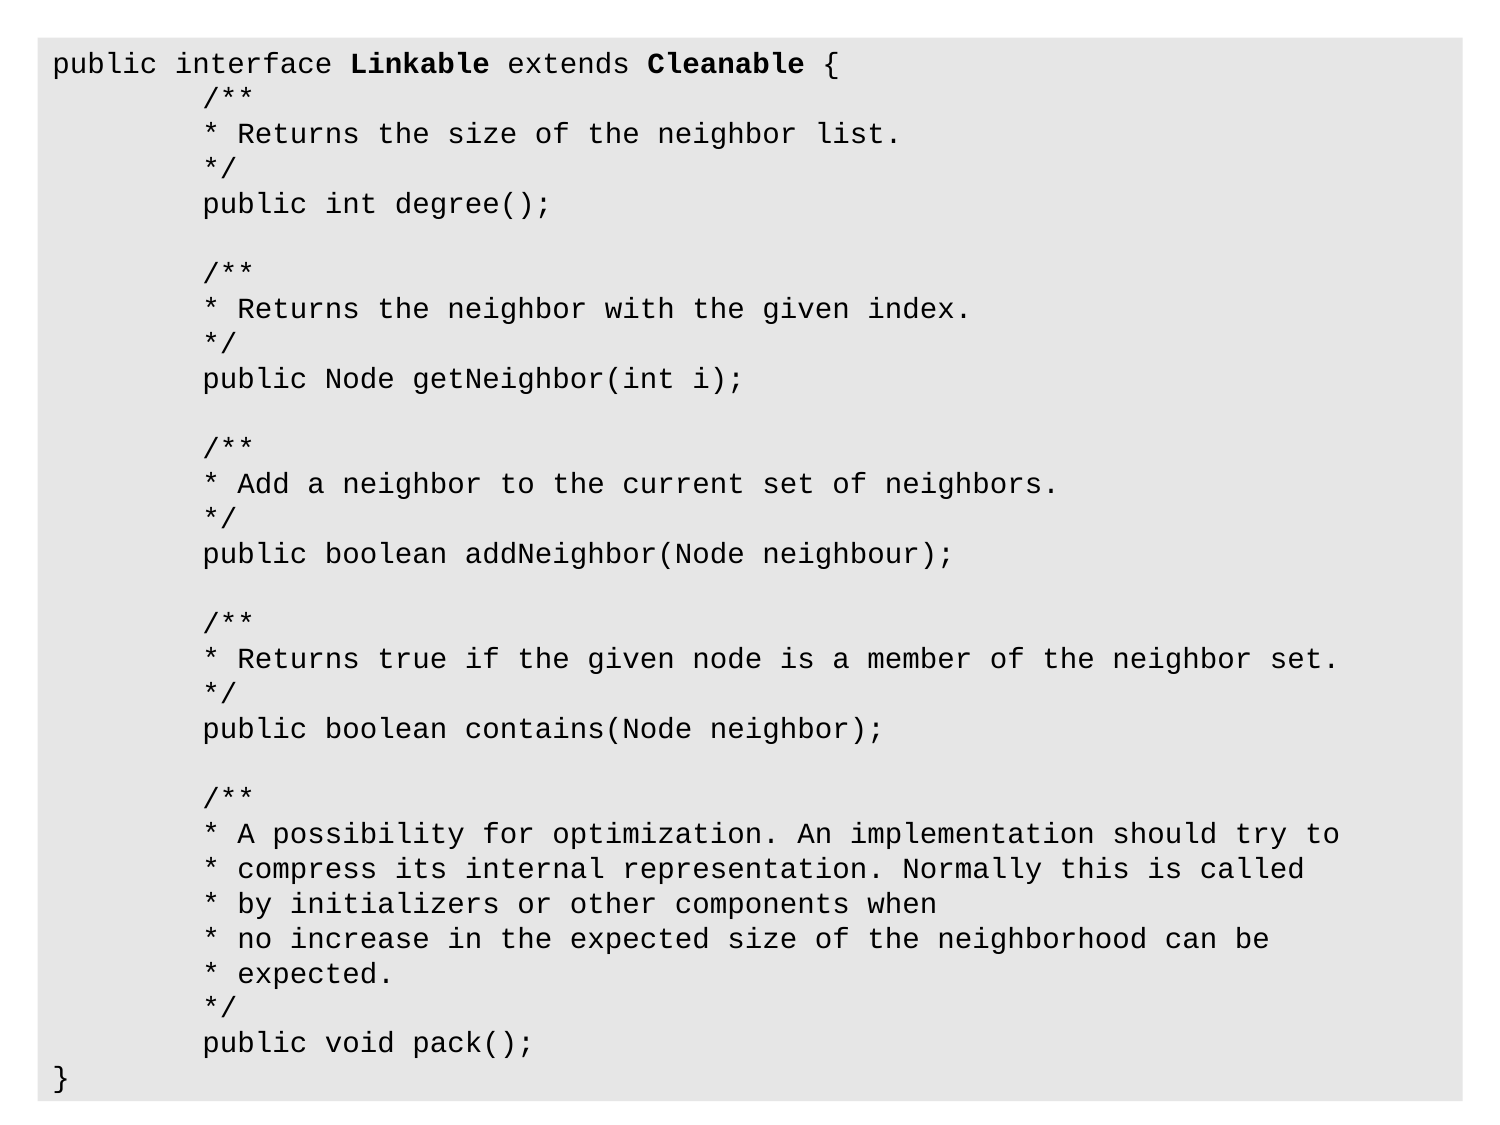

public interface Linkable extends Cleanable {
	/**
	* Returns the size of the neighbor list.
	*/
	public int degree();
	/**
	* Returns the neighbor with the given index.
	*/
	public Node getNeighbor(int i);
	/**
	* Add a neighbor to the current set of neighbors.
	*/
	public boolean addNeighbor(Node neighbour);
	/**
	* Returns true if the given node is a member of the neighbor set.
	*/
	public boolean contains(Node neighbor);
	/**
	* A possibility for optimization. An implementation should try to
	* compress its internal representation. Normally this is called
	* by initializers or other components when
	* no increase in the expected size of the neighborhood can be
	* expected.
	*/
	public void pack();
}
13